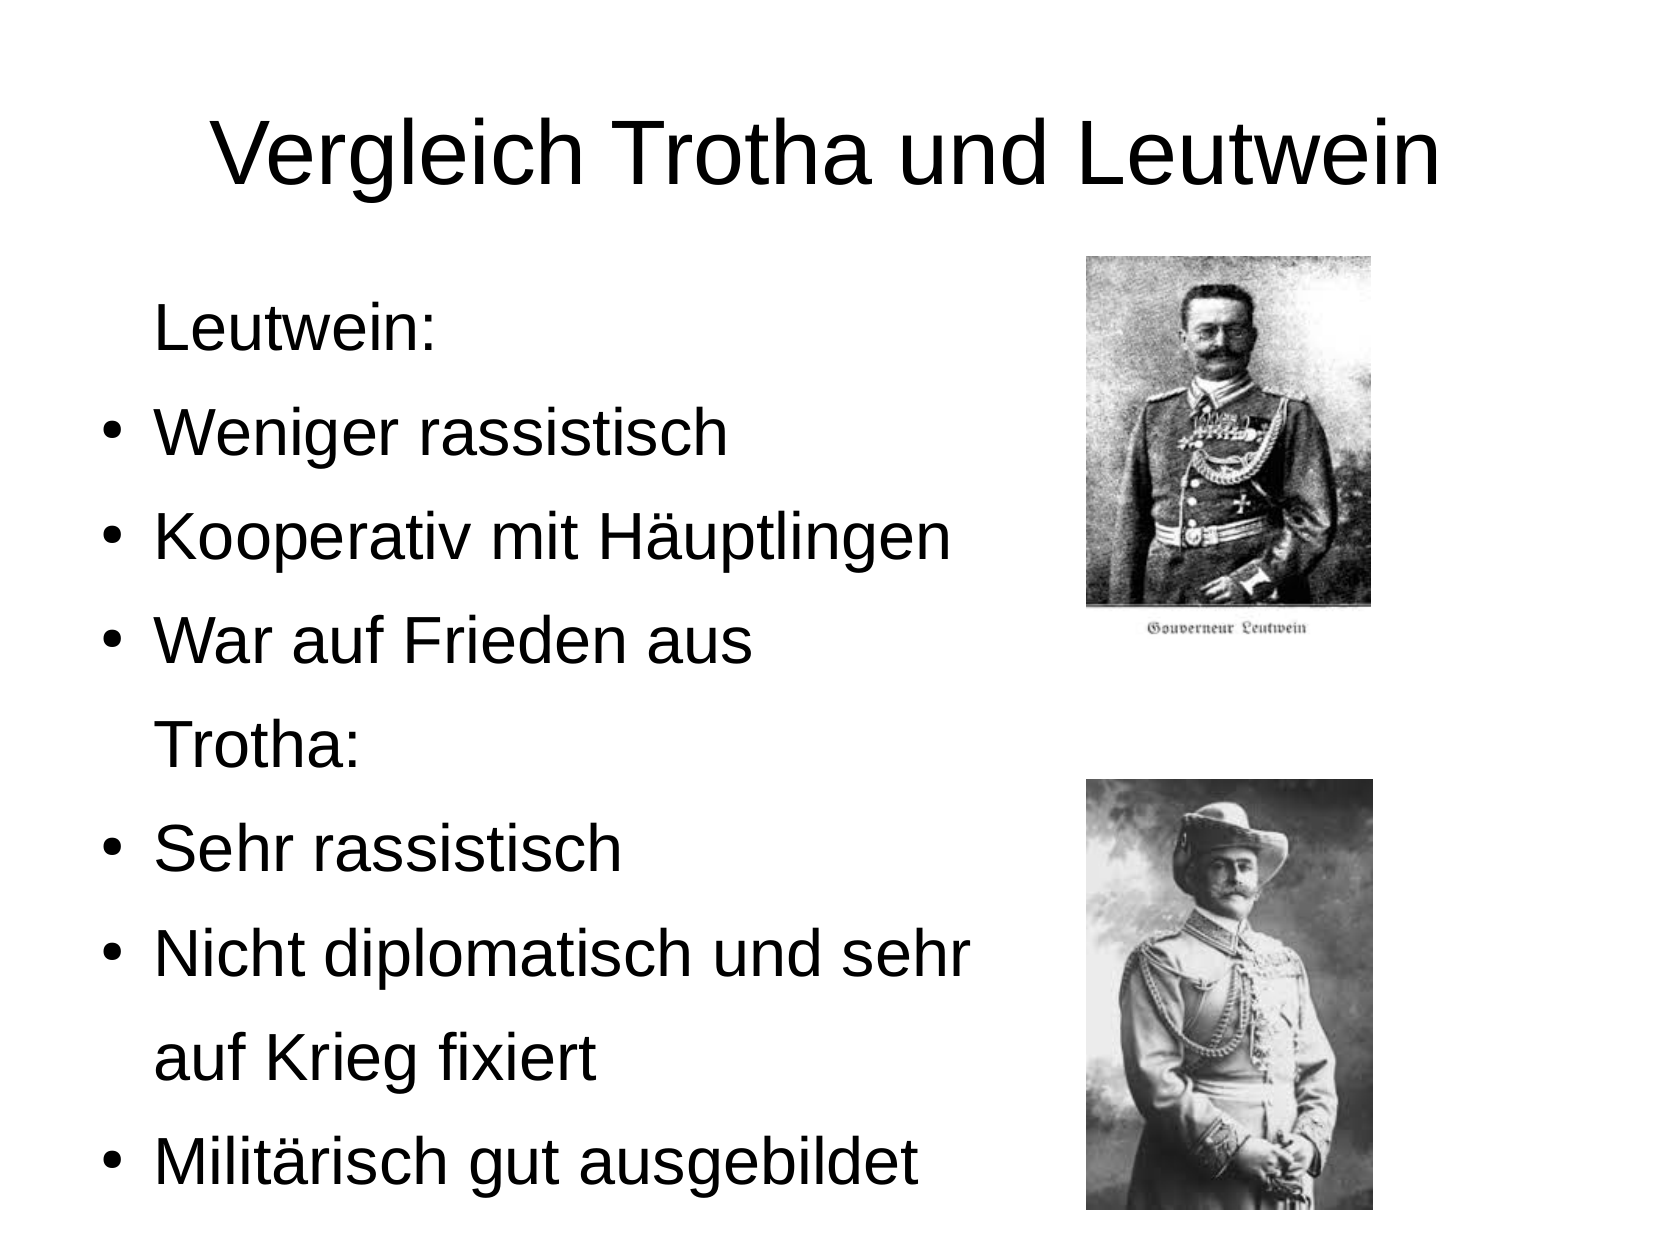

# Vergleich Trotha und Leutwein
Leutwein:
Weniger rassistisch
Kooperativ mit Häuptlingen
War auf Frieden aus
Trotha:
Sehr rassistisch
Nicht diplomatisch und sehr
auf Krieg fixiert
Militärisch gut ausgebildet